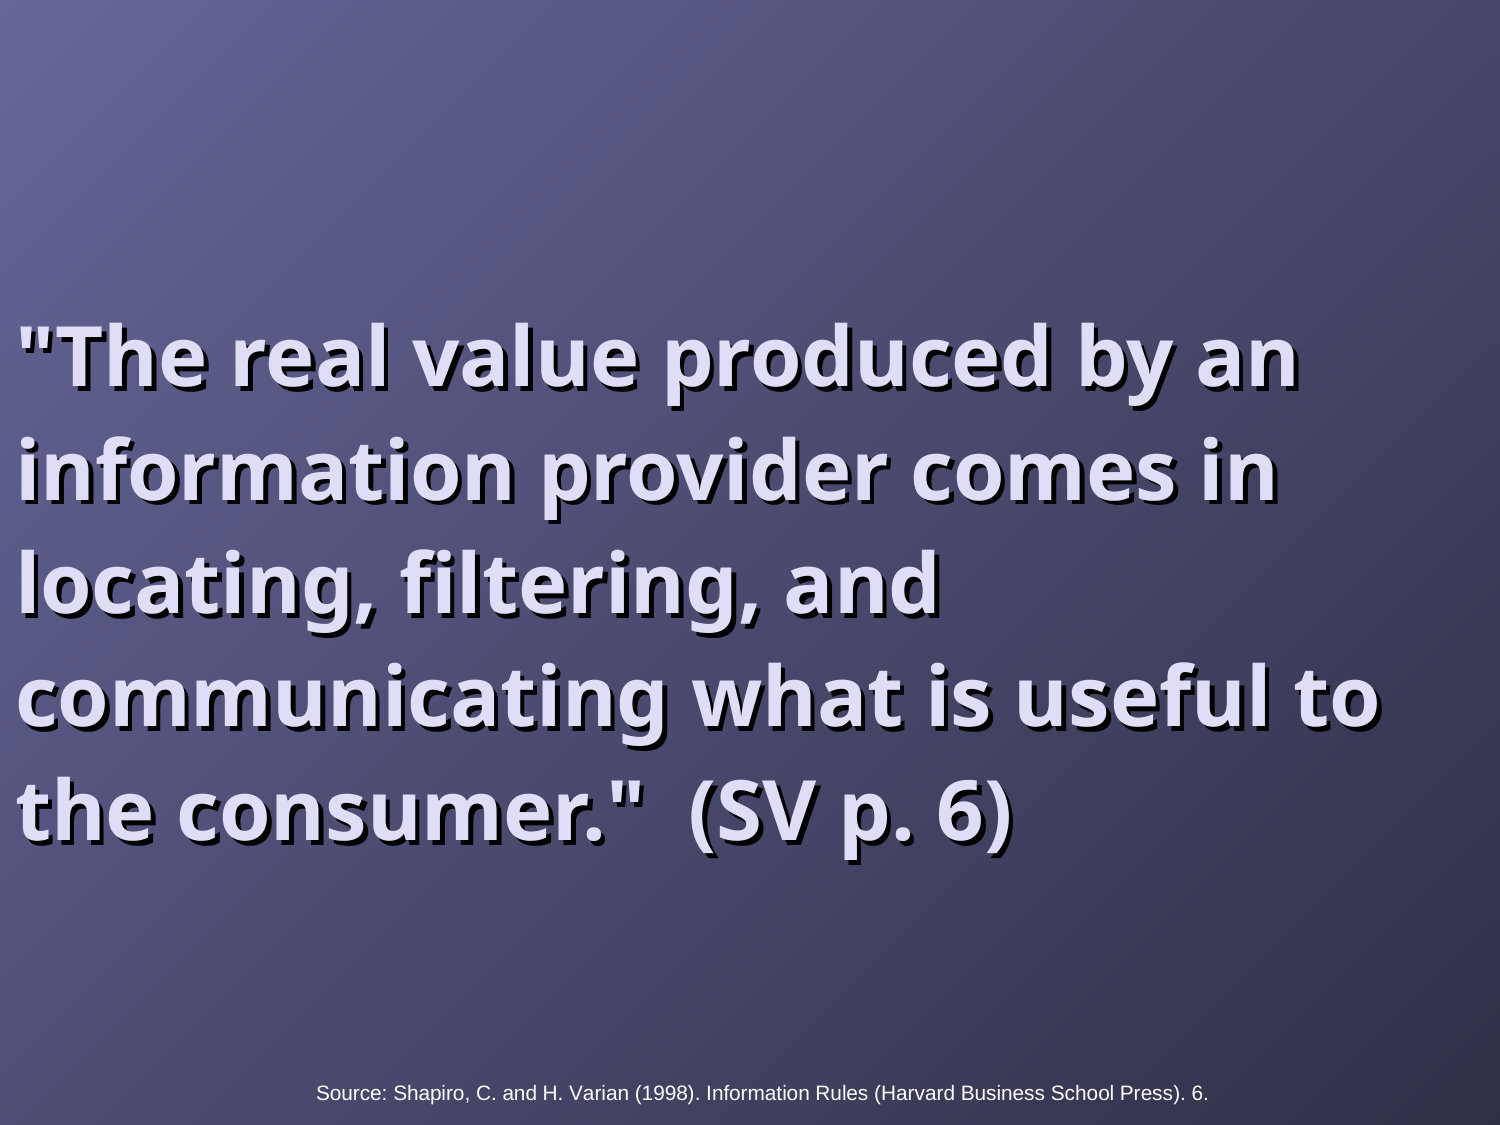

# "The real value produced by an information provider comes in locating, filtering, and communicating what is useful to the consumer." (SV p. 6)
Source: Shapiro, C. and H. Varian (1998). Information Rules (Harvard Business School Press). 6.